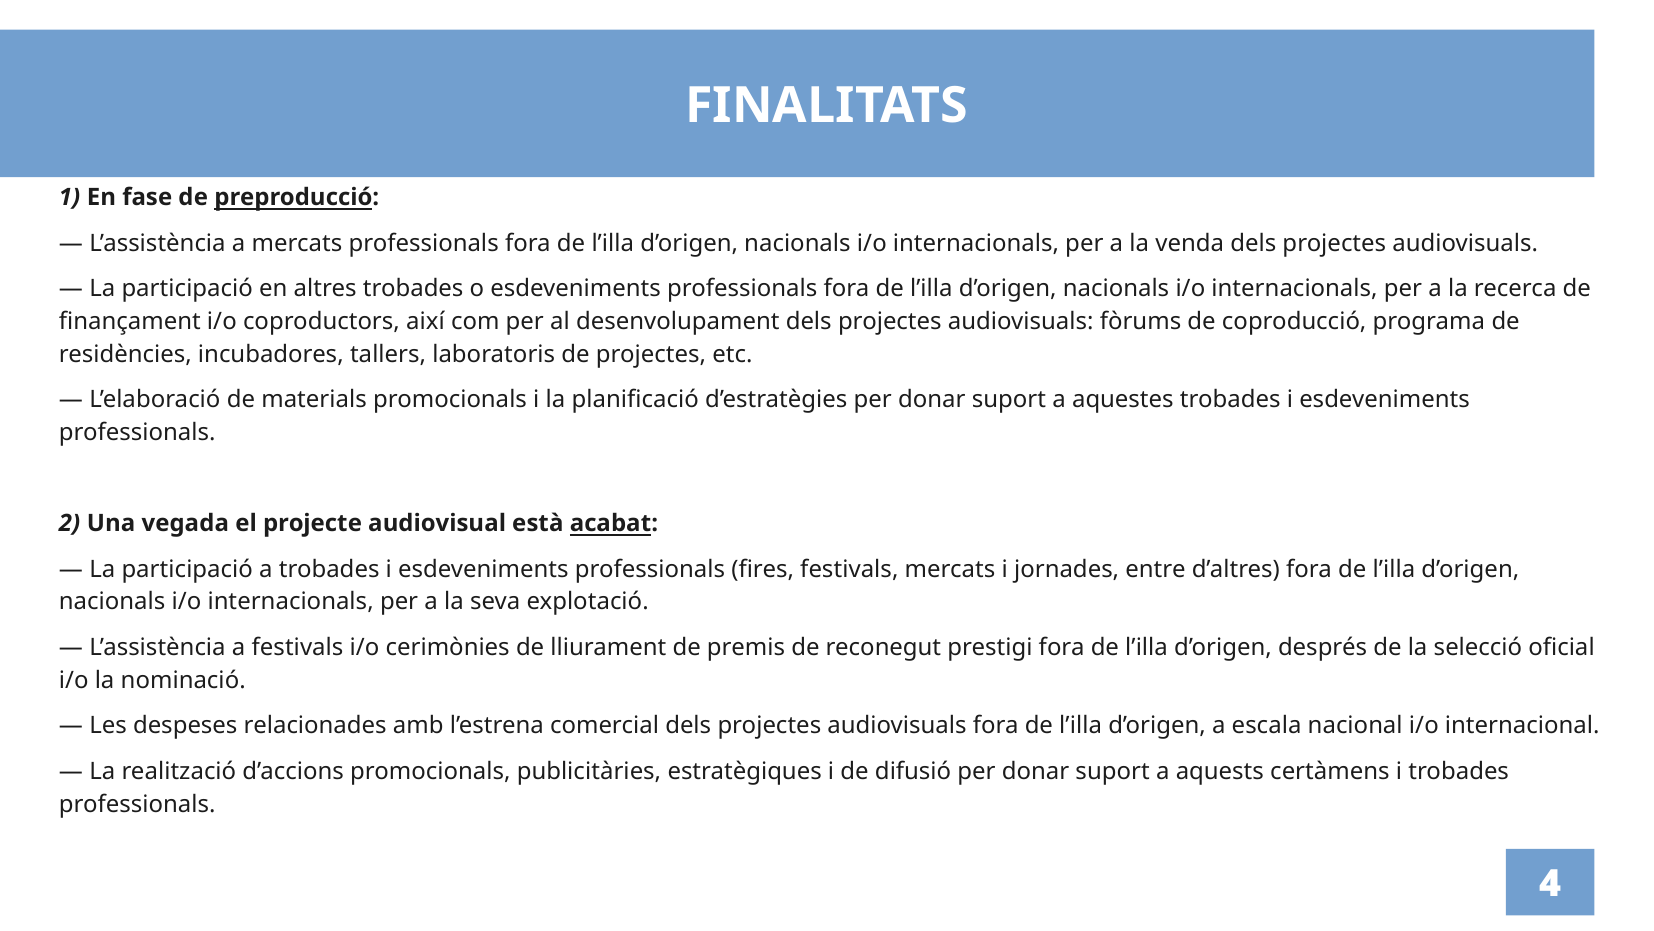

# FINALITATS
1) En fase de preproducció:
— L’assistència a mercats professionals fora de l’illa d’origen, nacionals i/o internacionals, per a la venda dels projectes audiovisuals.
— La participació en altres trobades o esdeveniments professionals fora de l’illa d’origen, nacionals i/o internacionals, per a la recerca de finançament i/o coproductors, així com per al desenvolupament dels projectes audiovisuals: fòrums de coproducció, programa de residències, incubadores, tallers, laboratoris de projectes, etc.
— L’elaboració de materials promocionals i la planificació d’estratègies per donar suport a aquestes trobades i esdeveniments professionals.
2) Una vegada el projecte audiovisual està acabat:
— La participació a trobades i esdeveniments professionals (fires, festivals, mercats i jornades, entre d’altres) fora de l’illa d’origen, nacionals i/o internacionals, per a la seva explotació.
— L’assistència a festivals i/o cerimònies de lliurament de premis de reconegut prestigi fora de l’illa d’origen, després de la selecció oficial i/o la nominació.
― Les despeses relacionades amb l’estrena comercial dels projectes audiovisuals fora de l’illa d’origen, a escala nacional i/o internacional.
— La realització d’accions promocionals, publicitàries, estratègiques i de difusió per donar suport a aquests certàmens i trobades professionals.
4